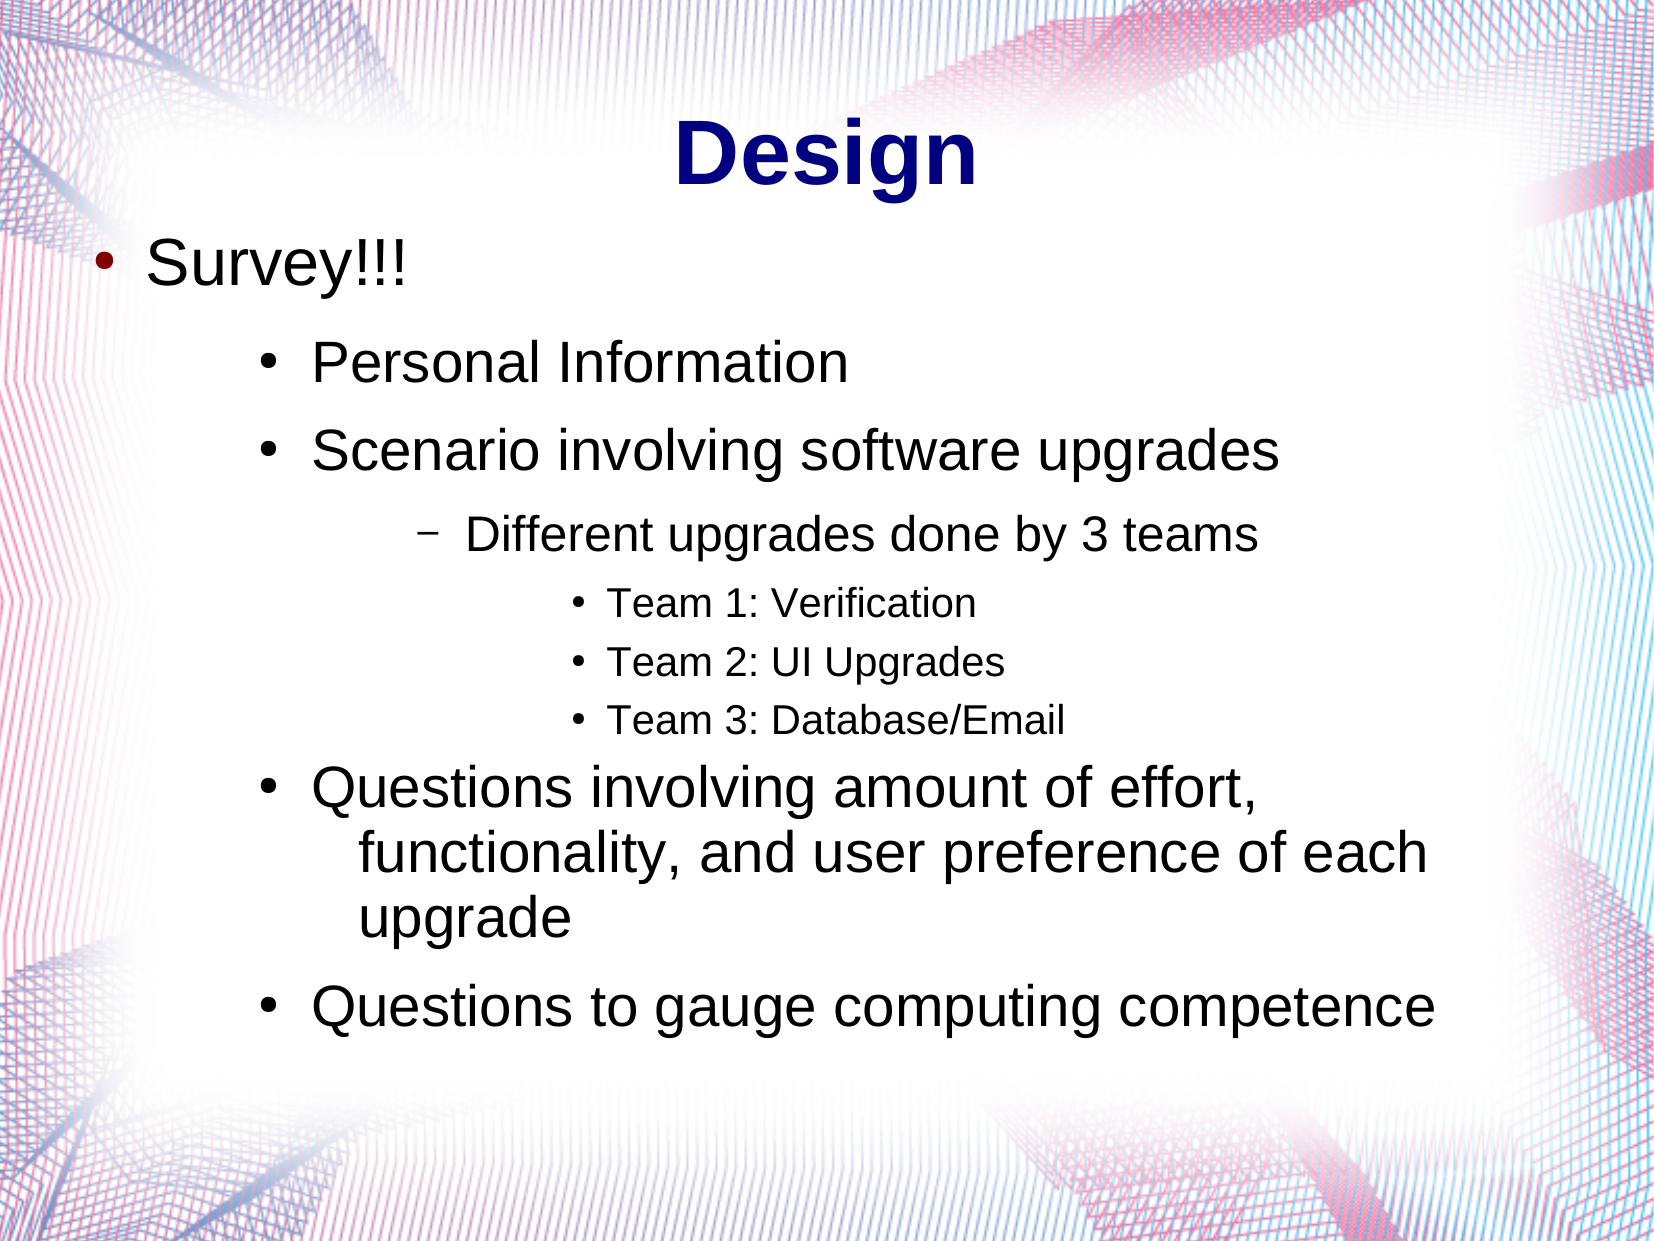

# Design
Survey!!!
Personal Information
Scenario involving software upgrades
Different upgrades done by 3 teams
Team 1: Verification
Team 2: UI Upgrades
Team 3: Database/Email
Questions involving amount of effort, functionality, and user preference of each upgrade
Questions to gauge computing competence